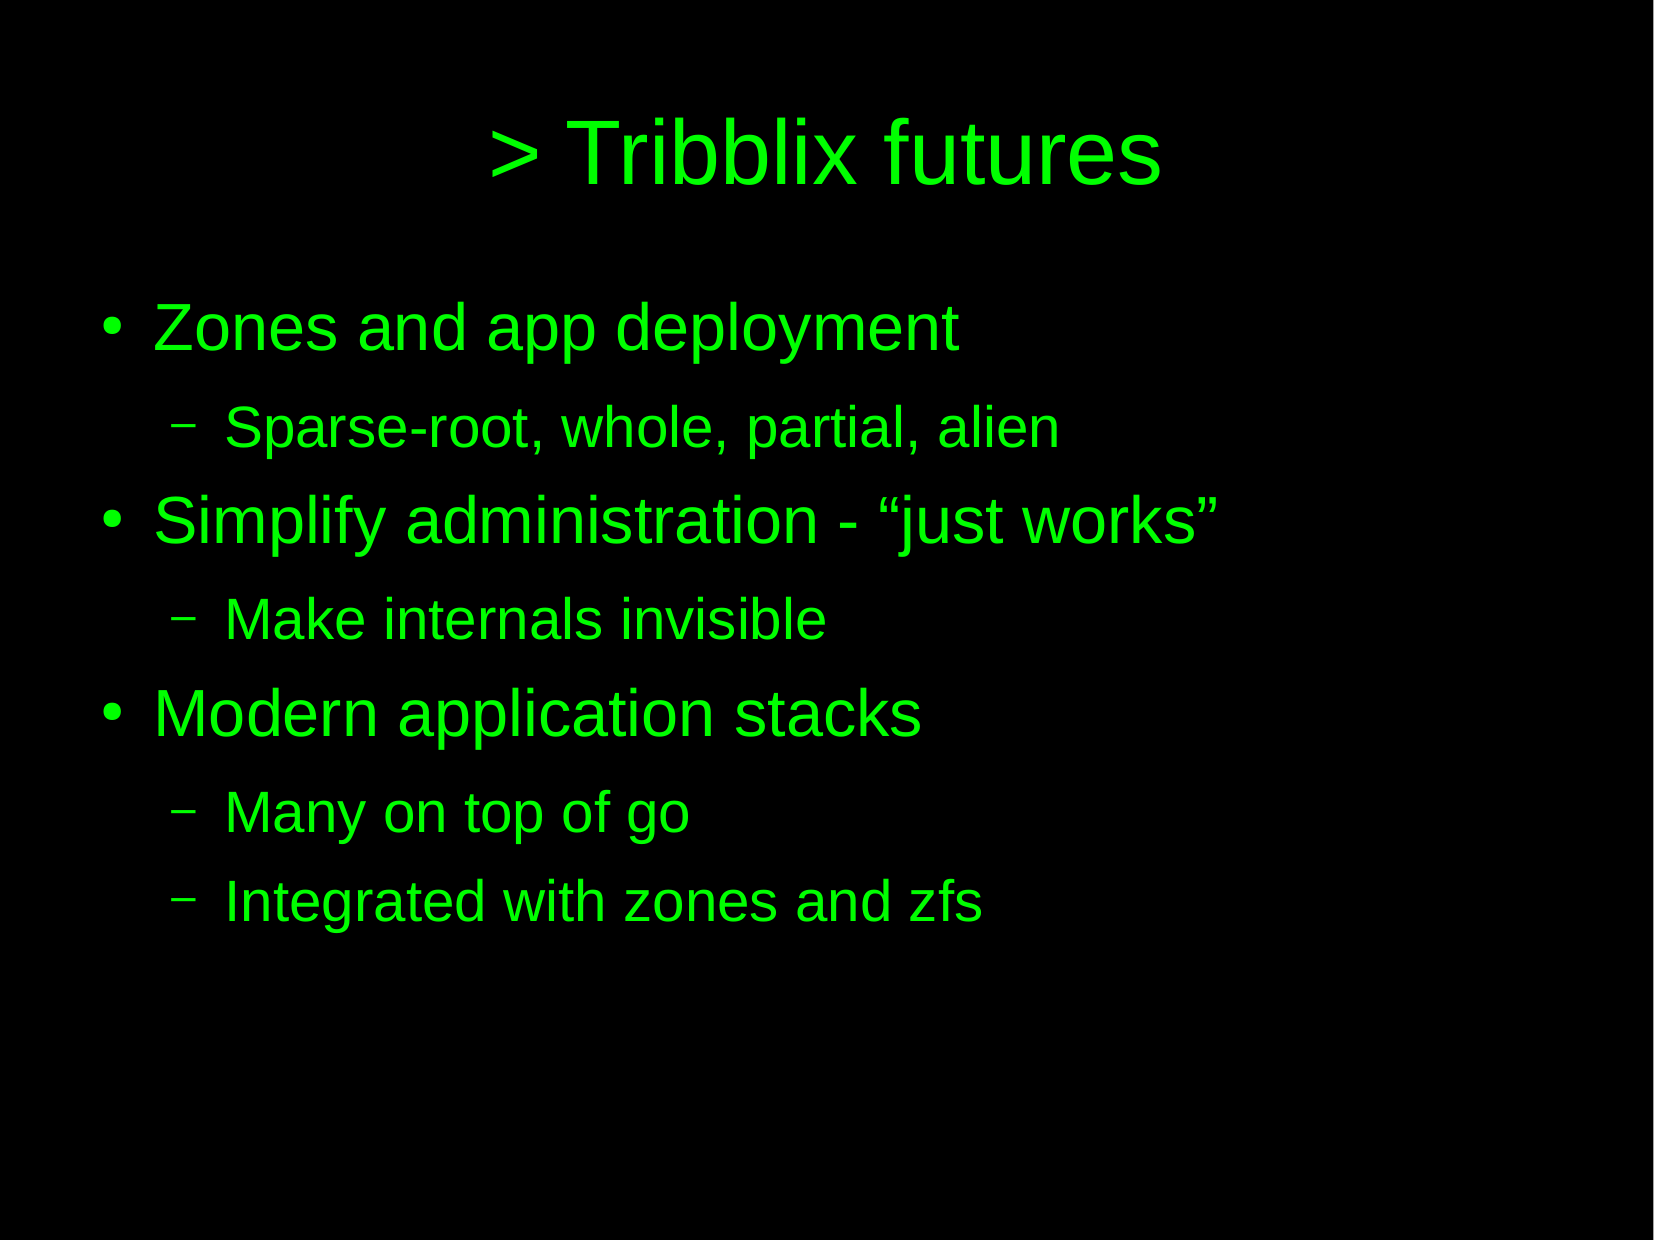

# > Tribblix futures
Zones and app deployment
Sparse-root, whole, partial, alien
Simplify administration - “just works”
Make internals invisible
Modern application stacks
Many on top of go
Integrated with zones and zfs